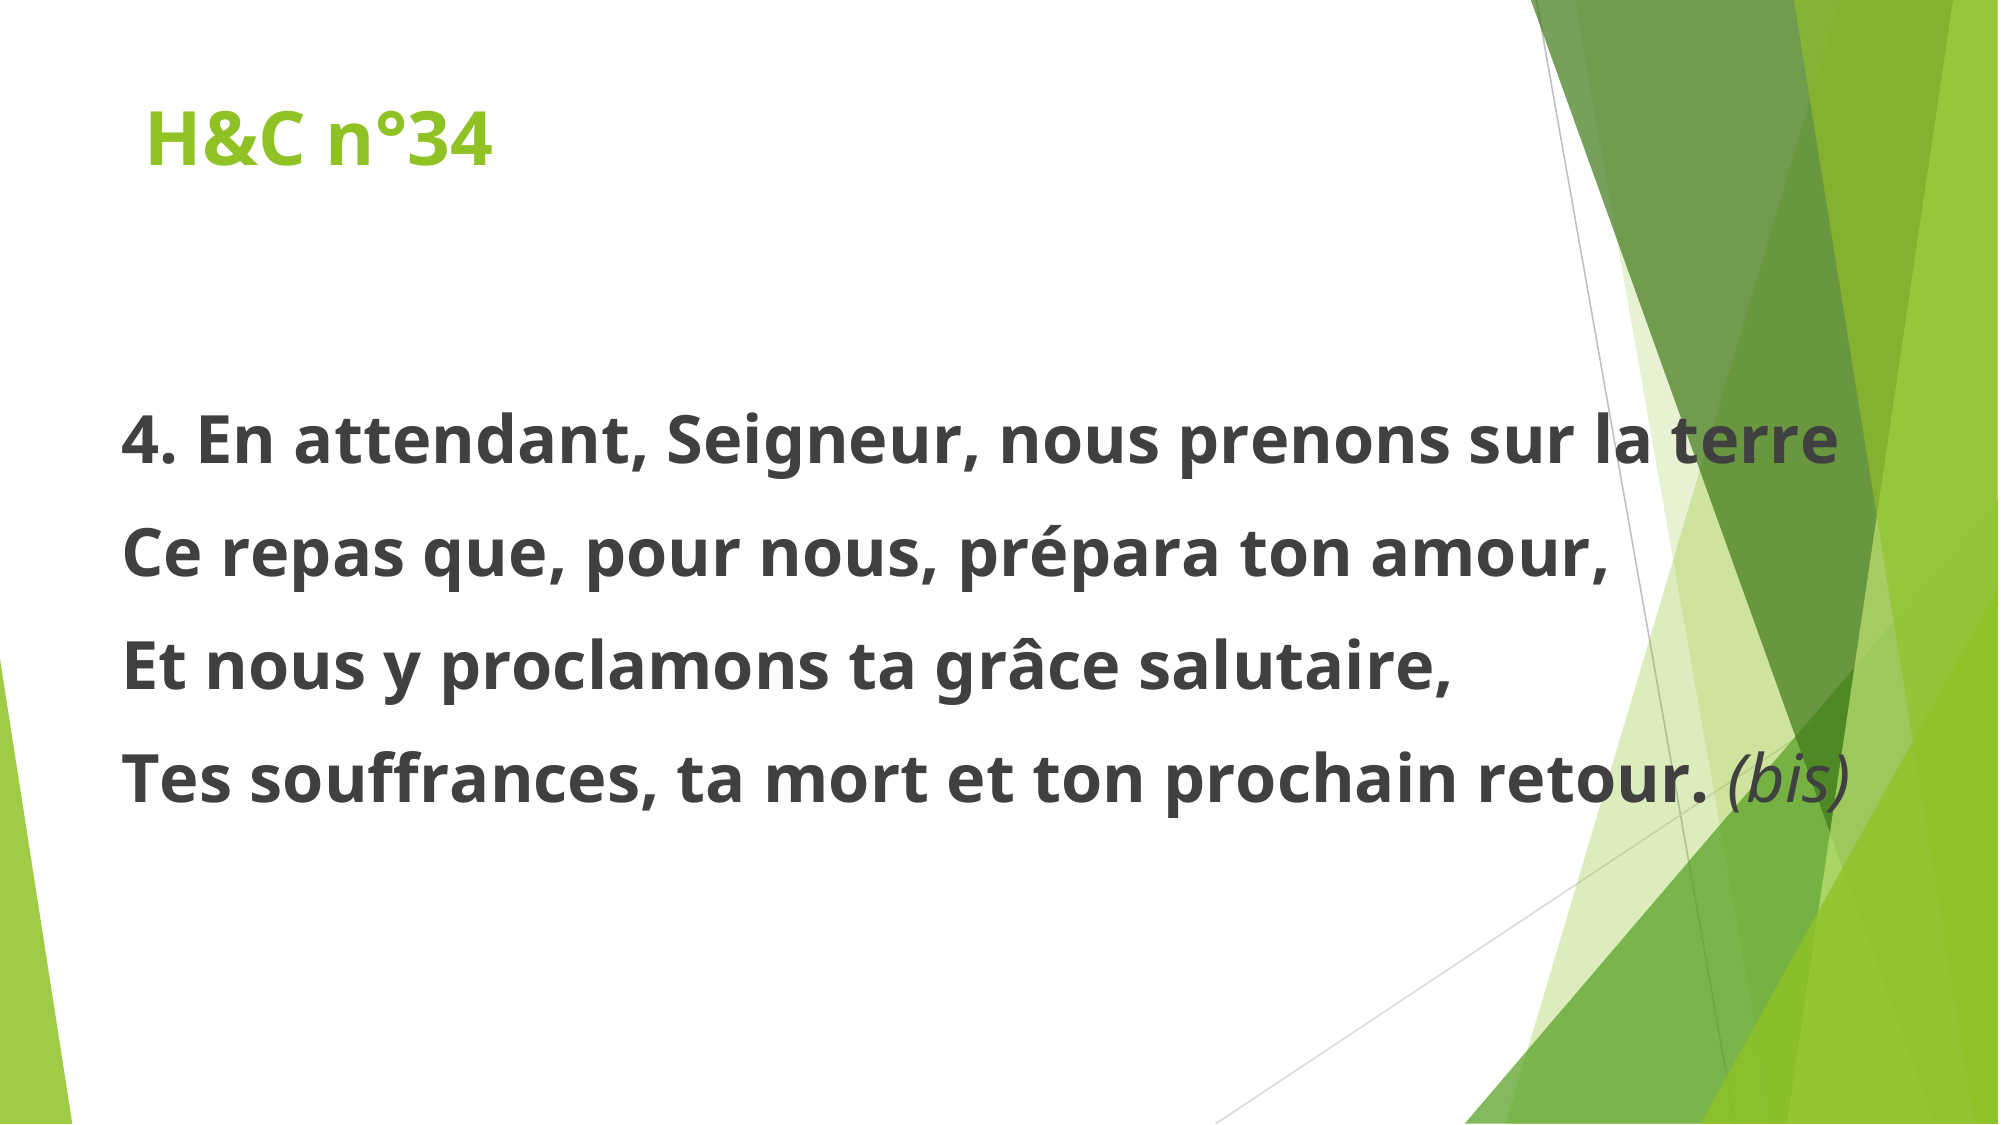

H&C n°34
4. En attendant, Seigneur, nous prenons sur la terre
Ce repas que, pour nous, prépara ton amour,
Et nous y proclamons ta grâce salutaire,
Tes souffrances, ta mort et ton prochain retour. (bis)